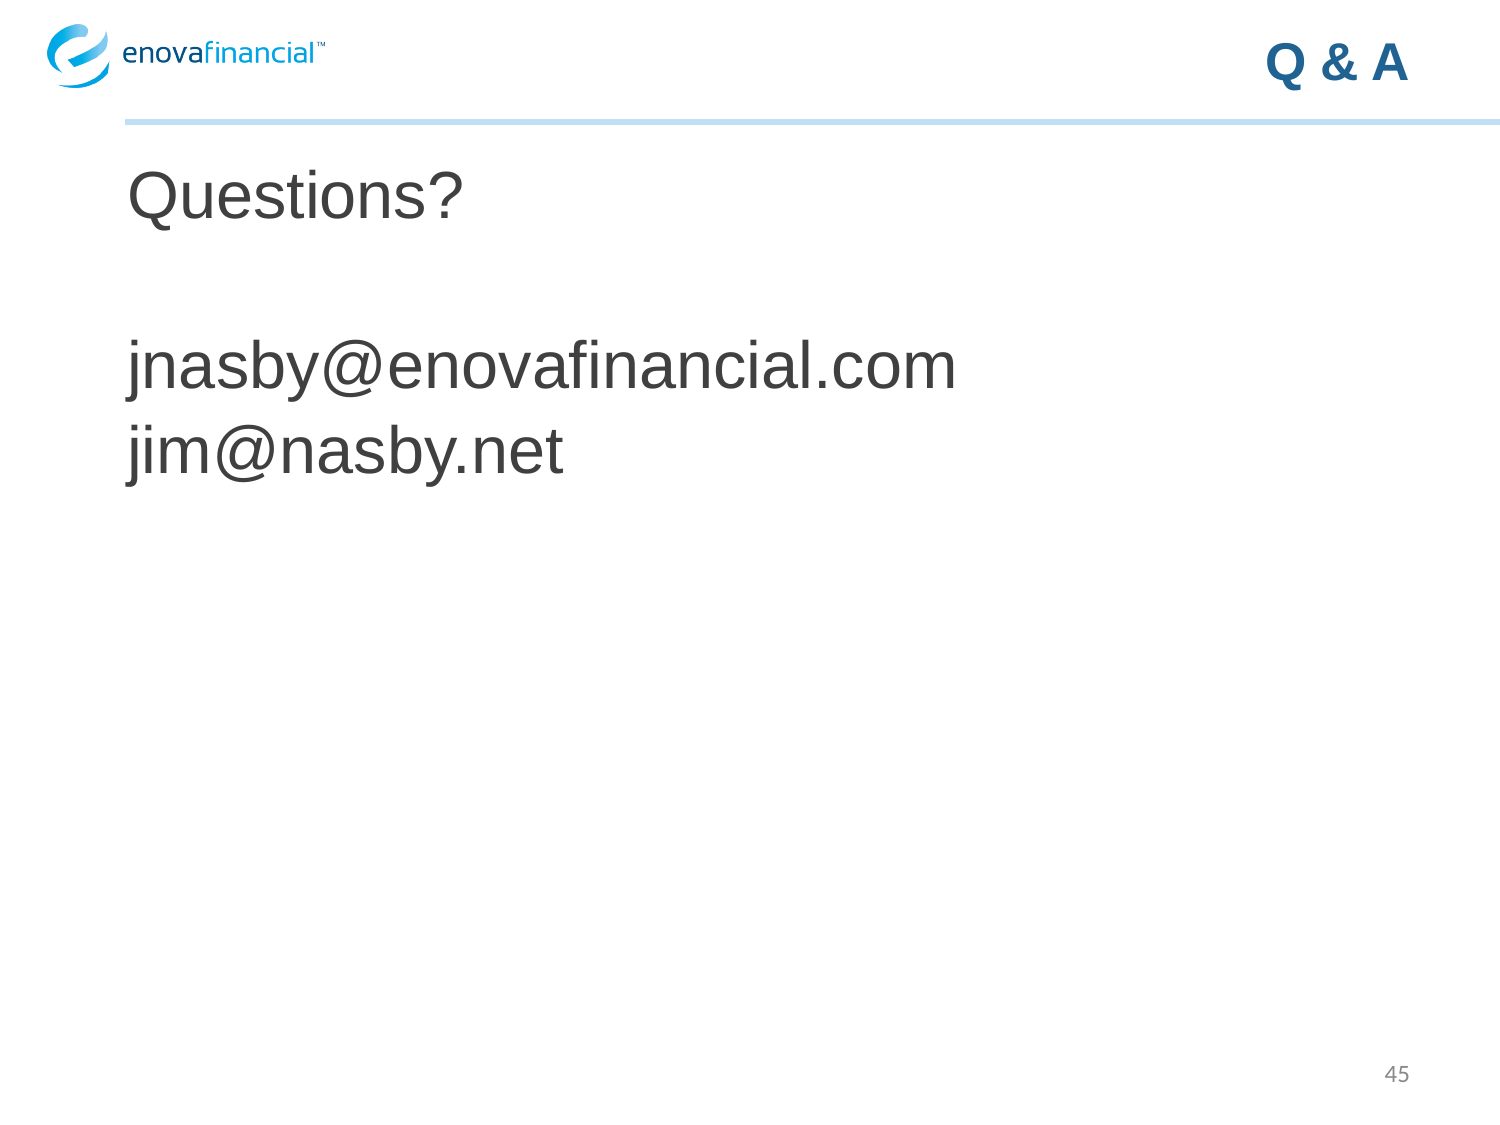

Q & A
# Questions?
jnasby@enovafinancial.com
jim@nasby.net